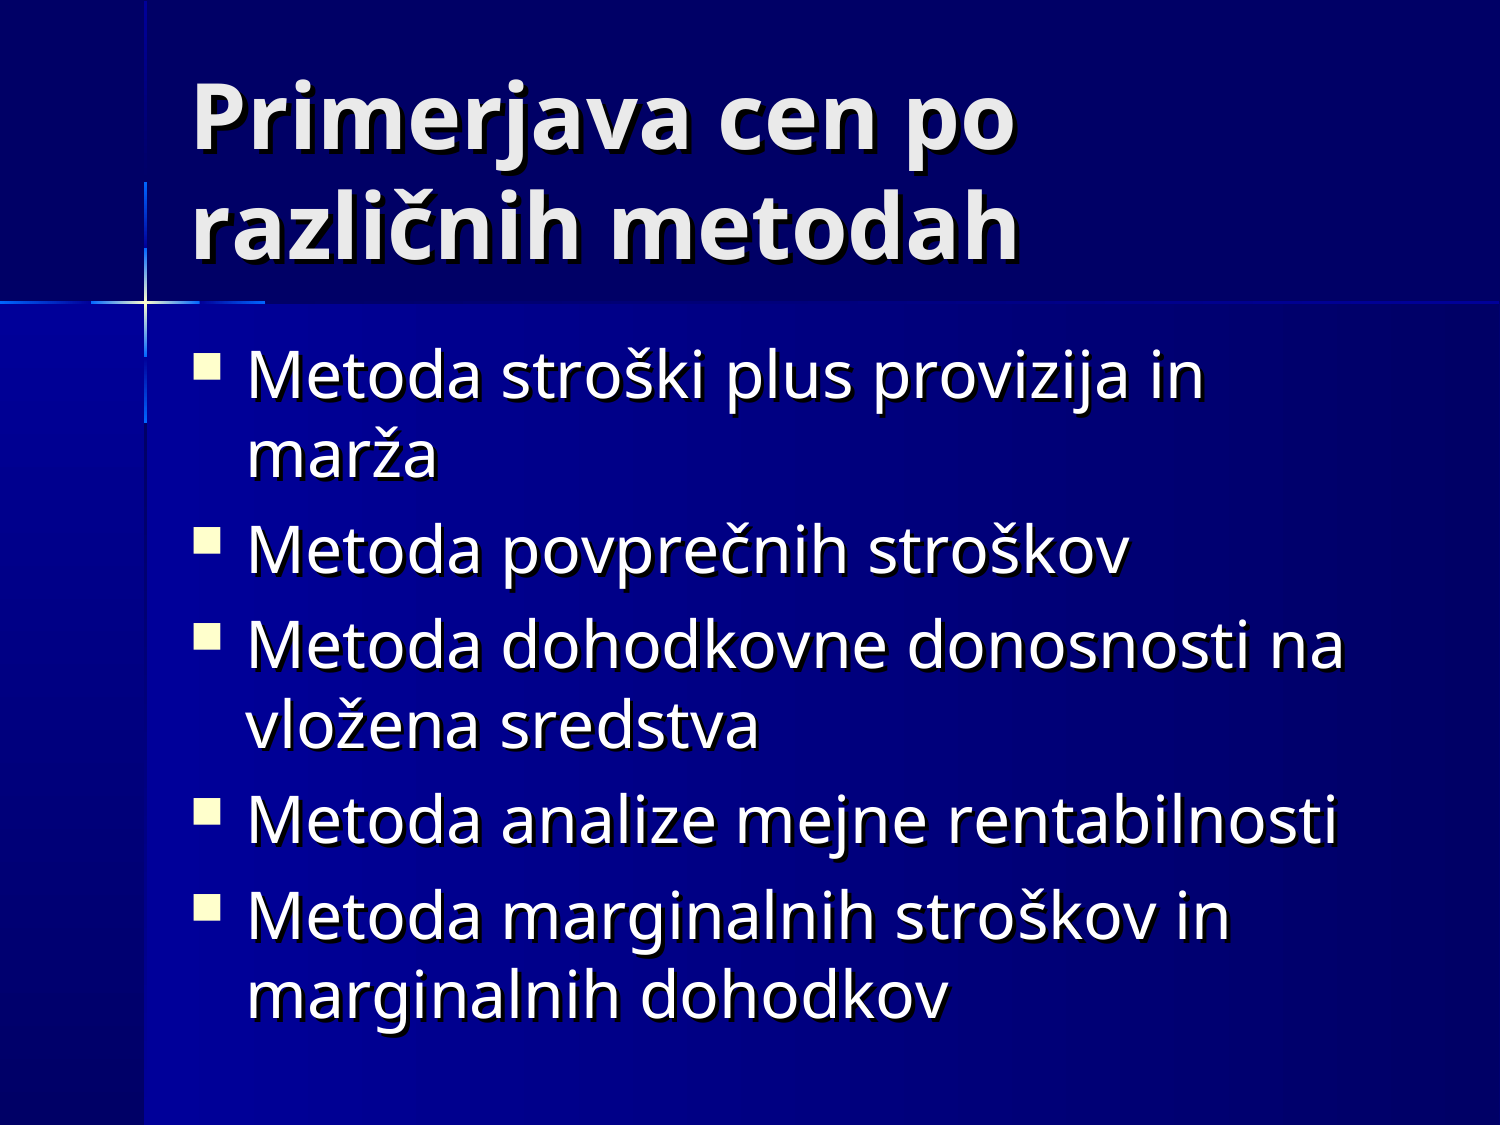

# Primerjava cen po različnih metodah
Metoda stroški plus provizija in marža
Metoda povprečnih stroškov
Metoda dohodkovne donosnosti na vložena sredstva
Metoda analize mejne rentabilnosti
Metoda marginalnih stroškov in marginalnih dohodkov